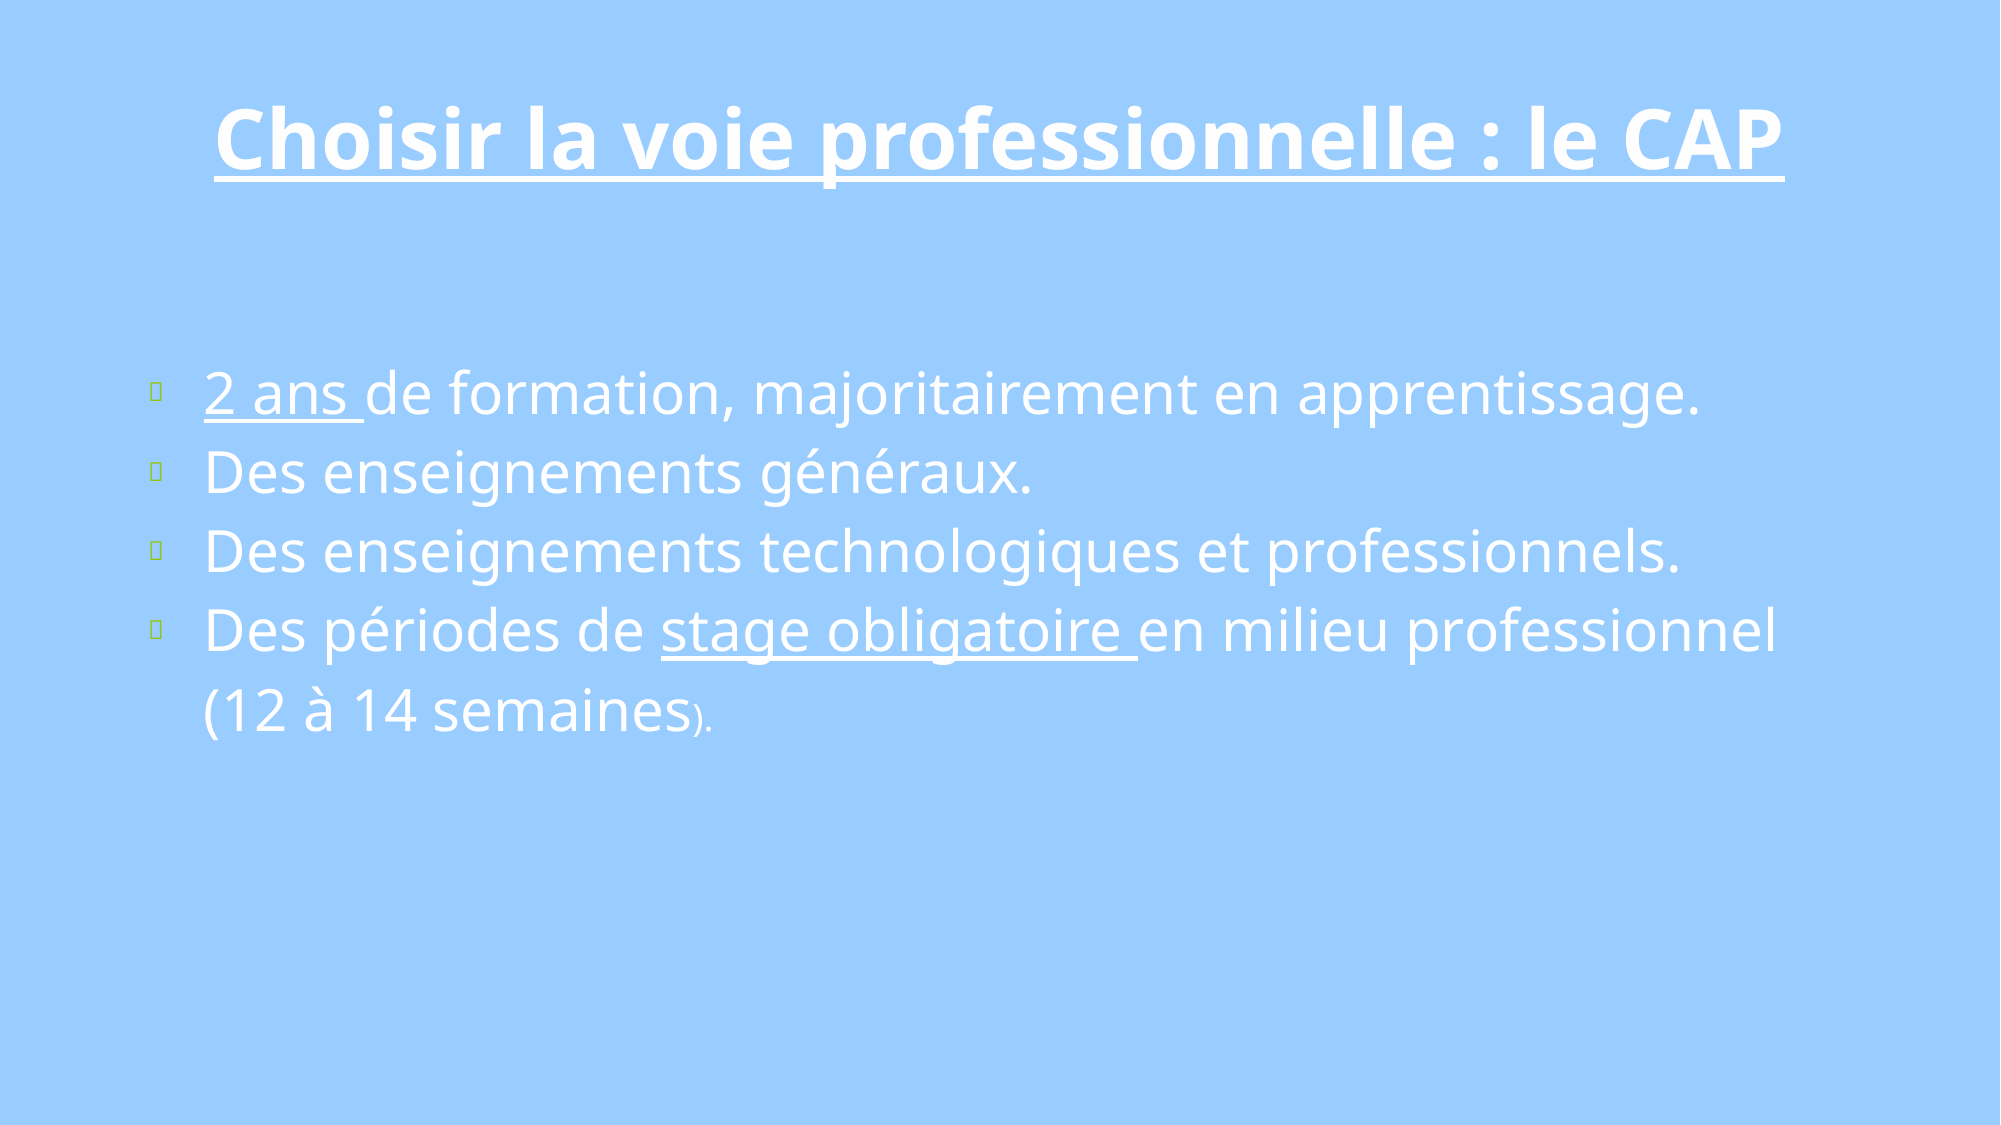

Choisir la voie professionnelle : le CAP
2 ans de formation, majoritairement en apprentissage.
Des enseignements généraux.
Des enseignements technologiques et professionnels.
Des périodes de stage obligatoire en milieu professionnel (12 à 14 semaines).